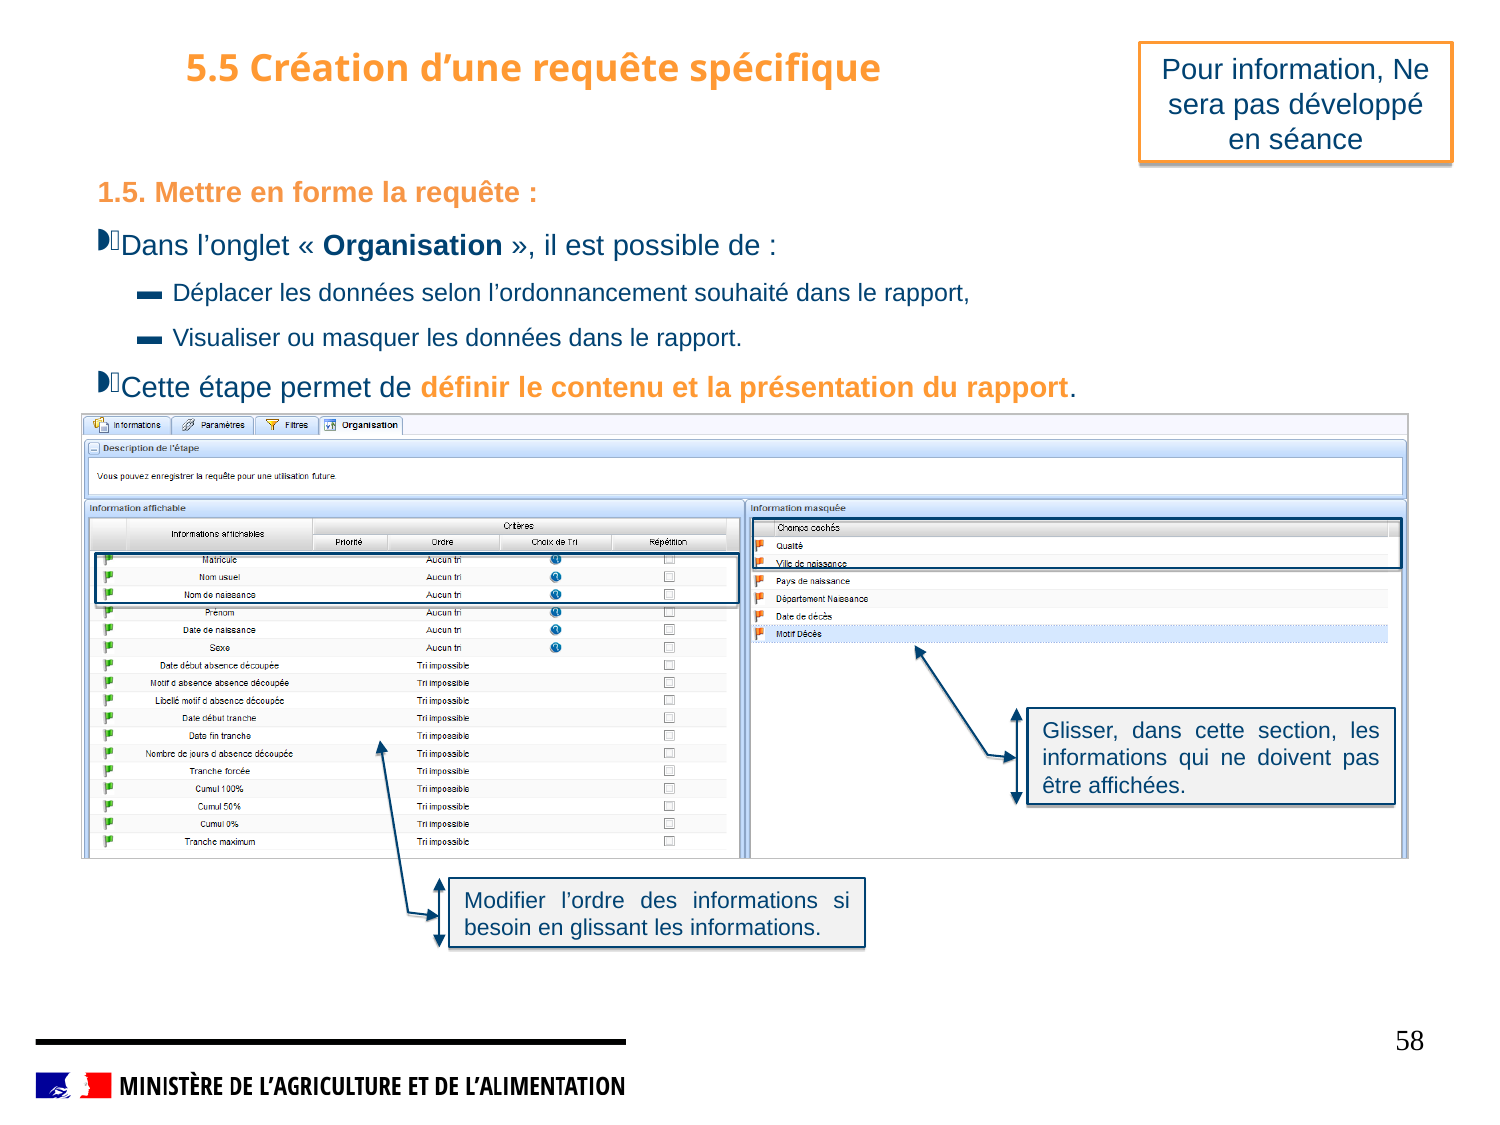

5.5 Création d’une requête spécifique
Pour information, Ne sera pas développé en séance
5. Mettre en forme la requête :
Dans l’onglet « Organisation », il est possible de :
Déplacer les données selon l’ordonnancement souhaité dans le rapport,
Visualiser ou masquer les données dans le rapport.
Cette étape permet de définir le contenu et la présentation du rapport.
Glisser, dans cette section, les informations qui ne doivent pas être affichées.
Modifier l’ordre des informations si besoin en glissant les informations.